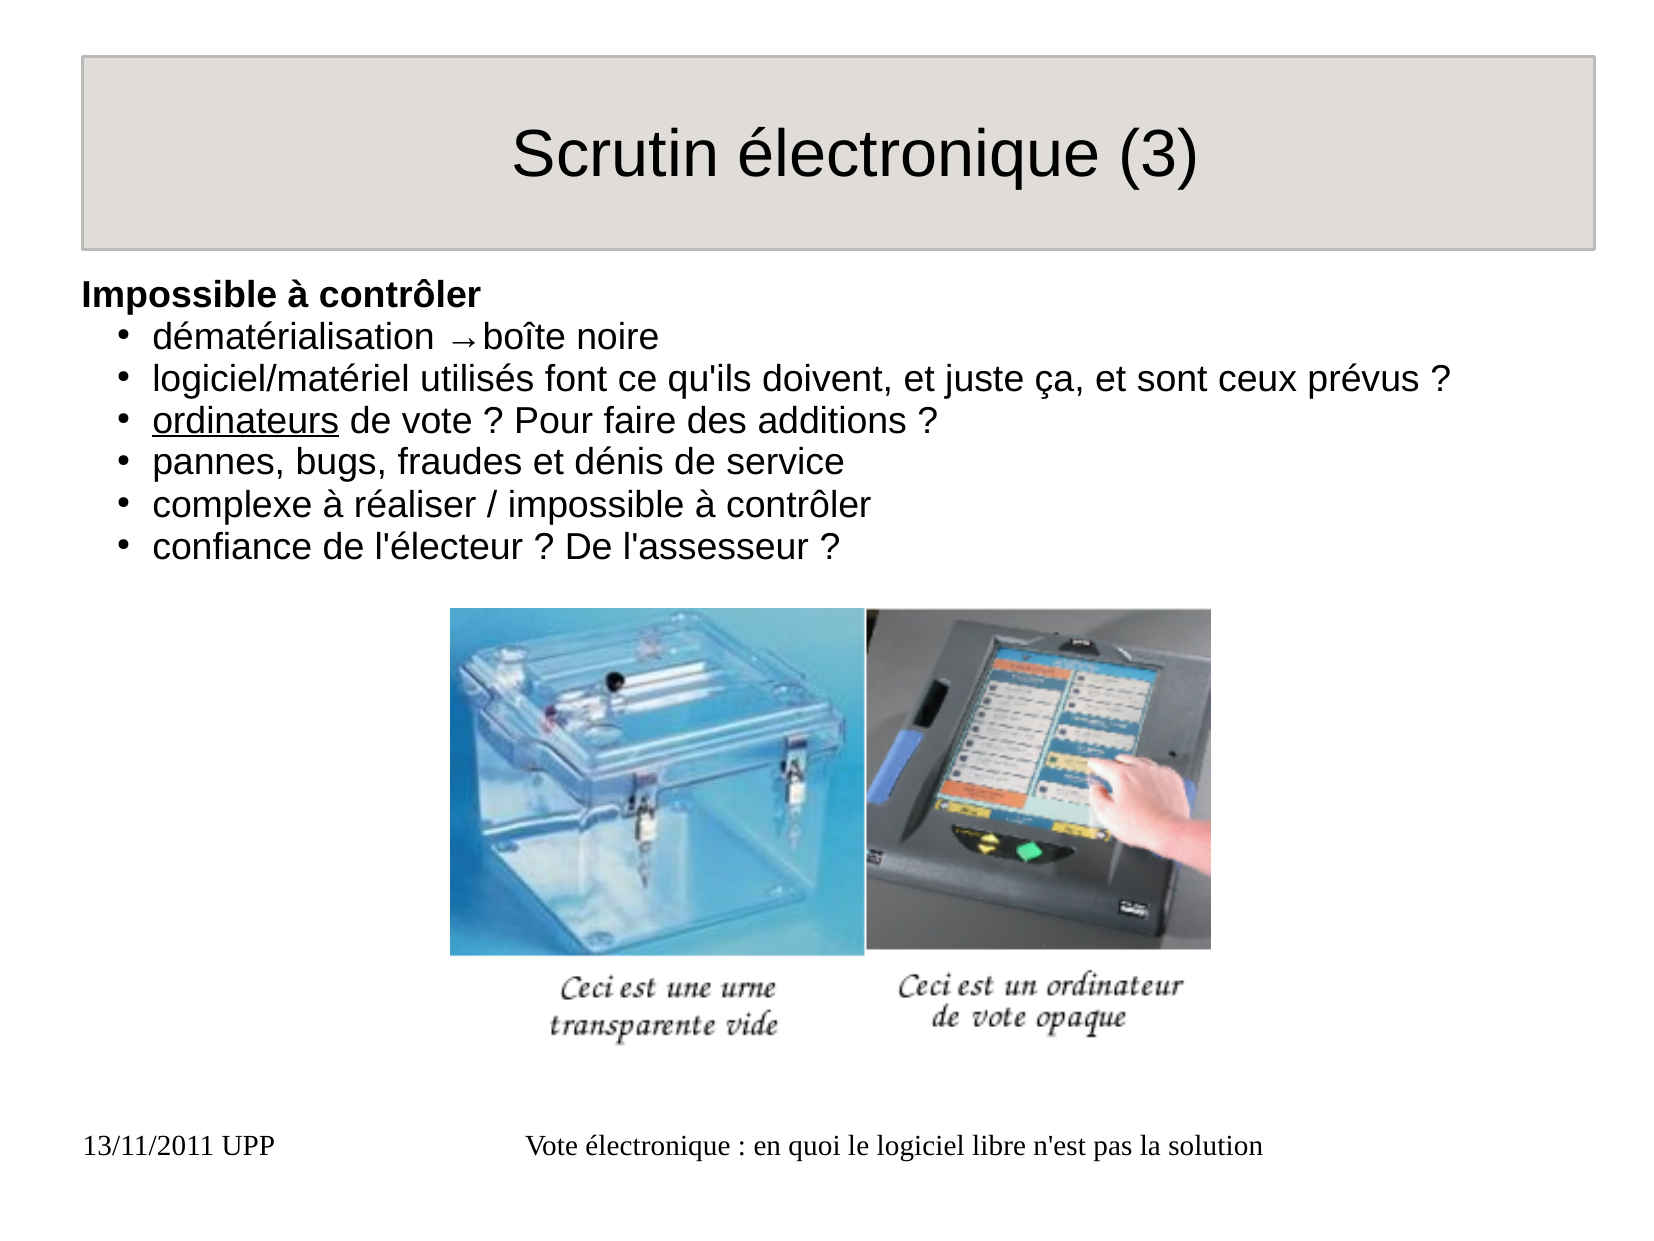

# Scrutin électronique (3)
Impossible à contrôler
dématérialisation →boîte noire
logiciel/matériel utilisés font ce qu'ils doivent, et juste ça, et sont ceux prévus ?
ordinateurs de vote ? Pour faire des additions ?
pannes, bugs, fraudes et dénis de service
complexe à réaliser / impossible à contrôler
confiance de l'électeur ? De l'assesseur ?